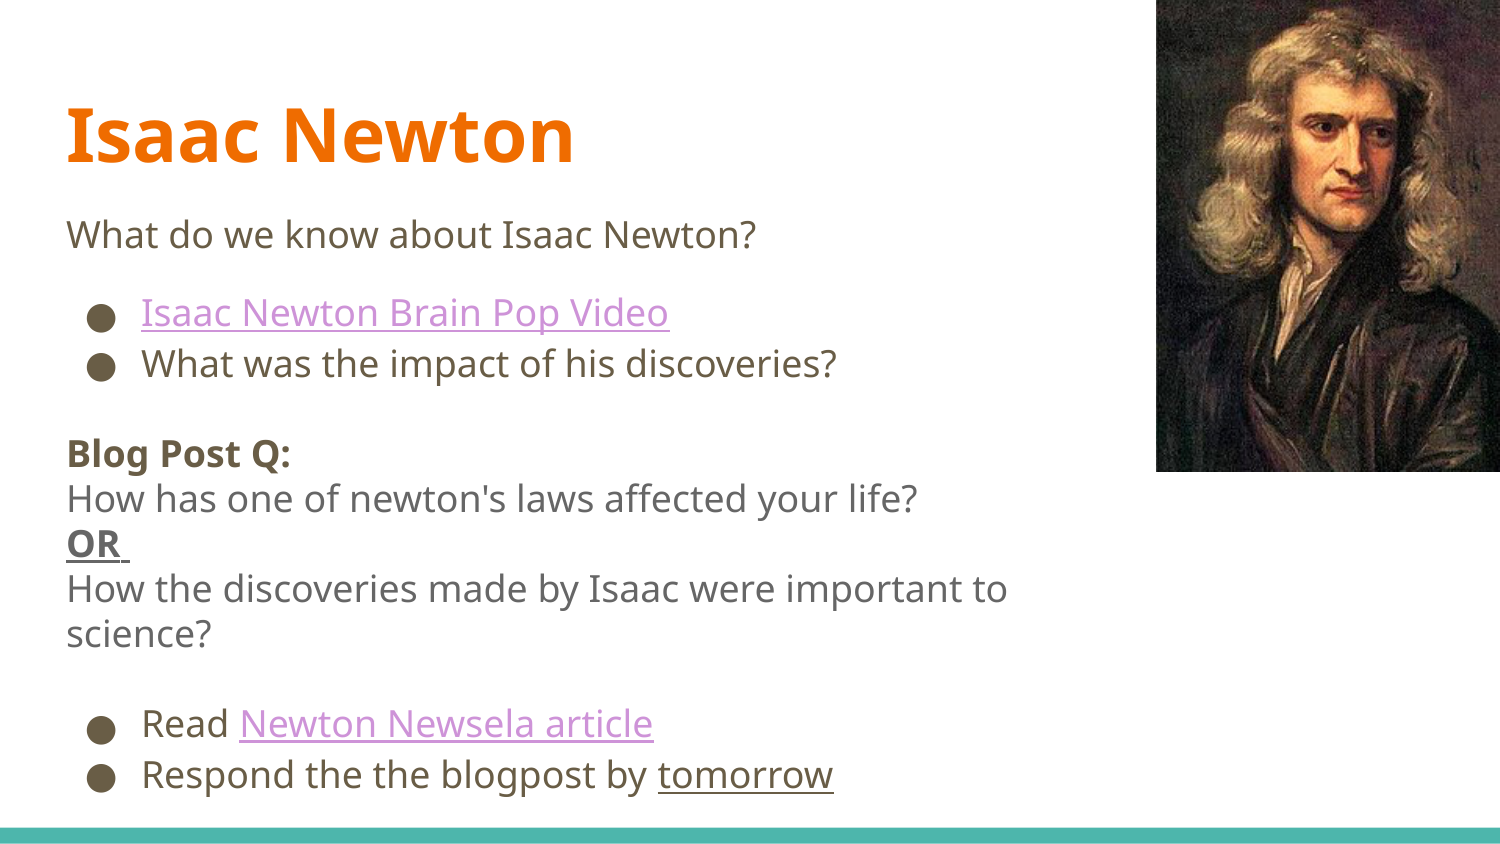

# Isaac Newton
What do we know about Isaac Newton?
Isaac Newton Brain Pop Video
What was the impact of his discoveries?
Blog Post Q:
How has one of newton's laws affected your life?
OR
How the discoveries made by Isaac were important to science?
Read Newton Newsela article
Respond the the blogpost by tomorrow